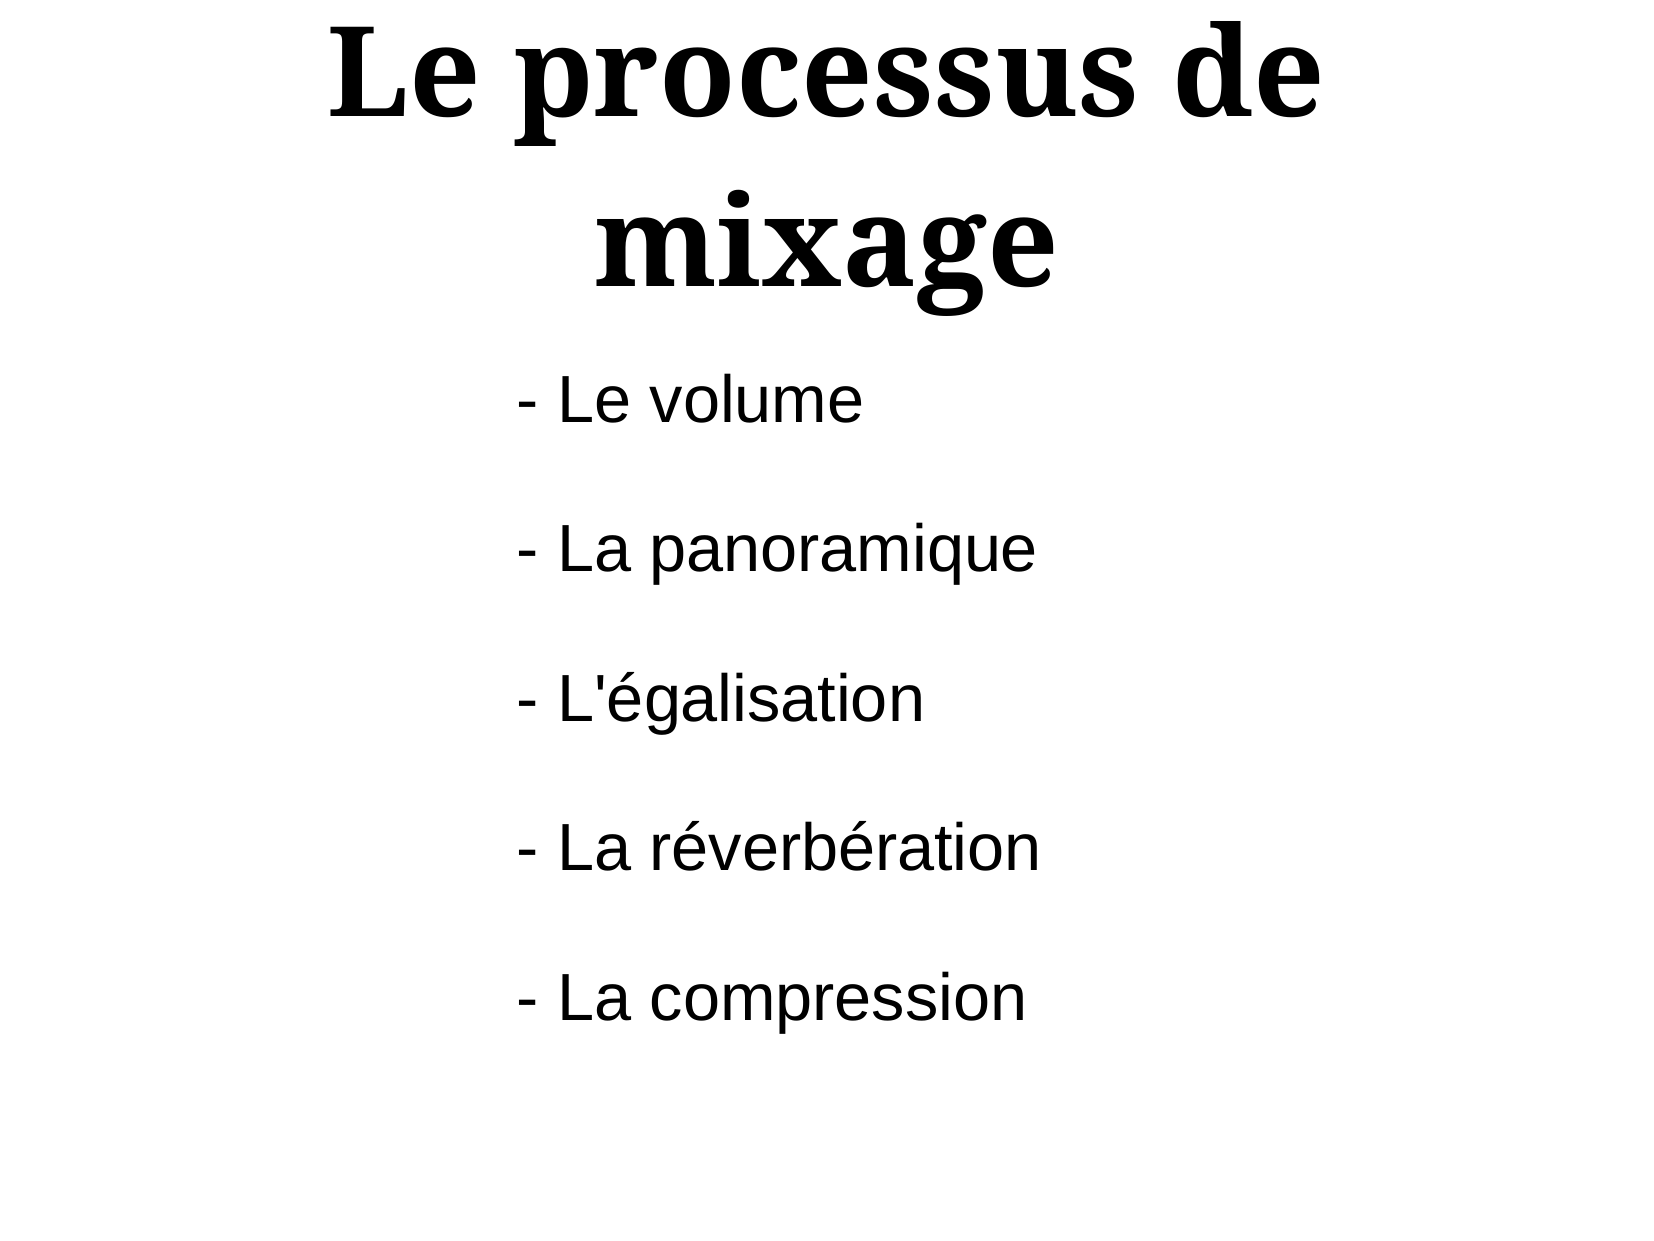

# Le processus de mixage
- Le volume
- La panoramique
- L'égalisation
- La réverbération
- La compression